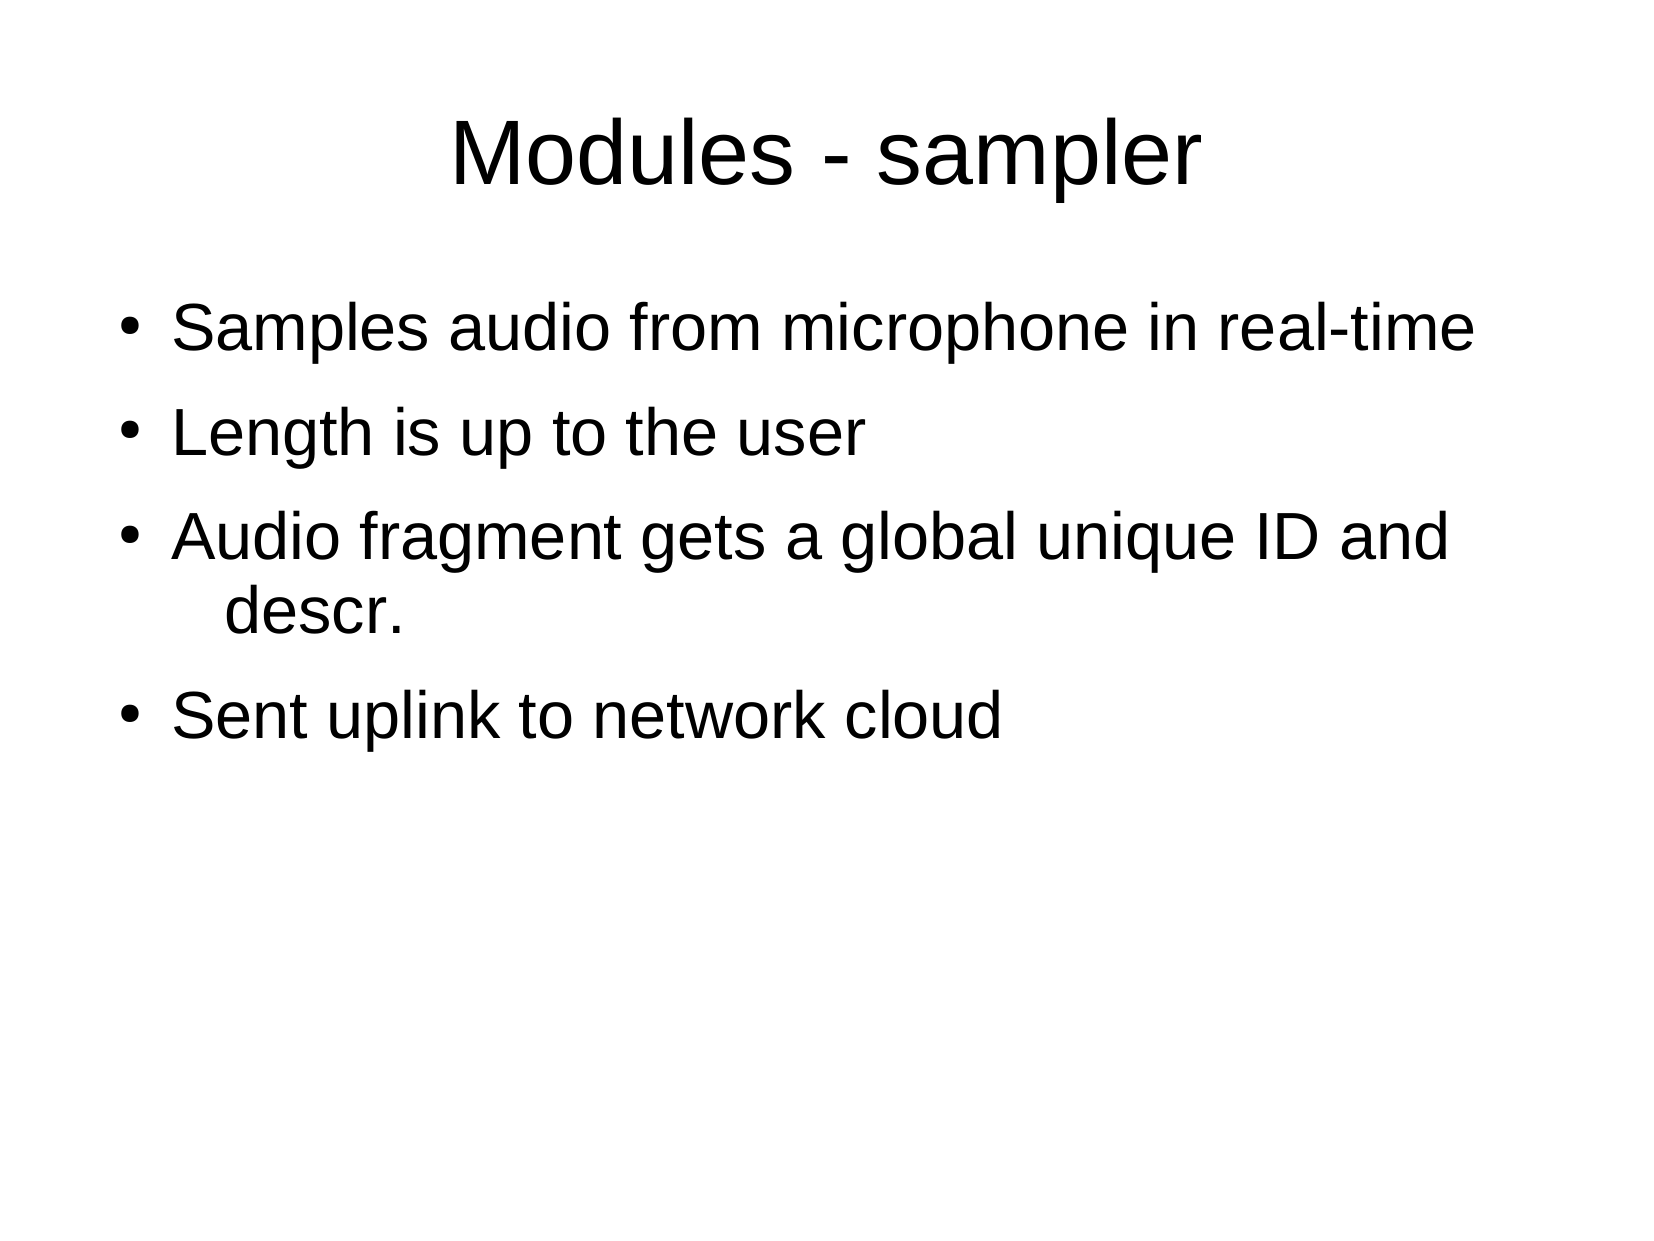

# Modules - sampler
Samples audio from microphone in real-time
Length is up to the user
Audio fragment gets a global unique ID and descr.
Sent uplink to network cloud